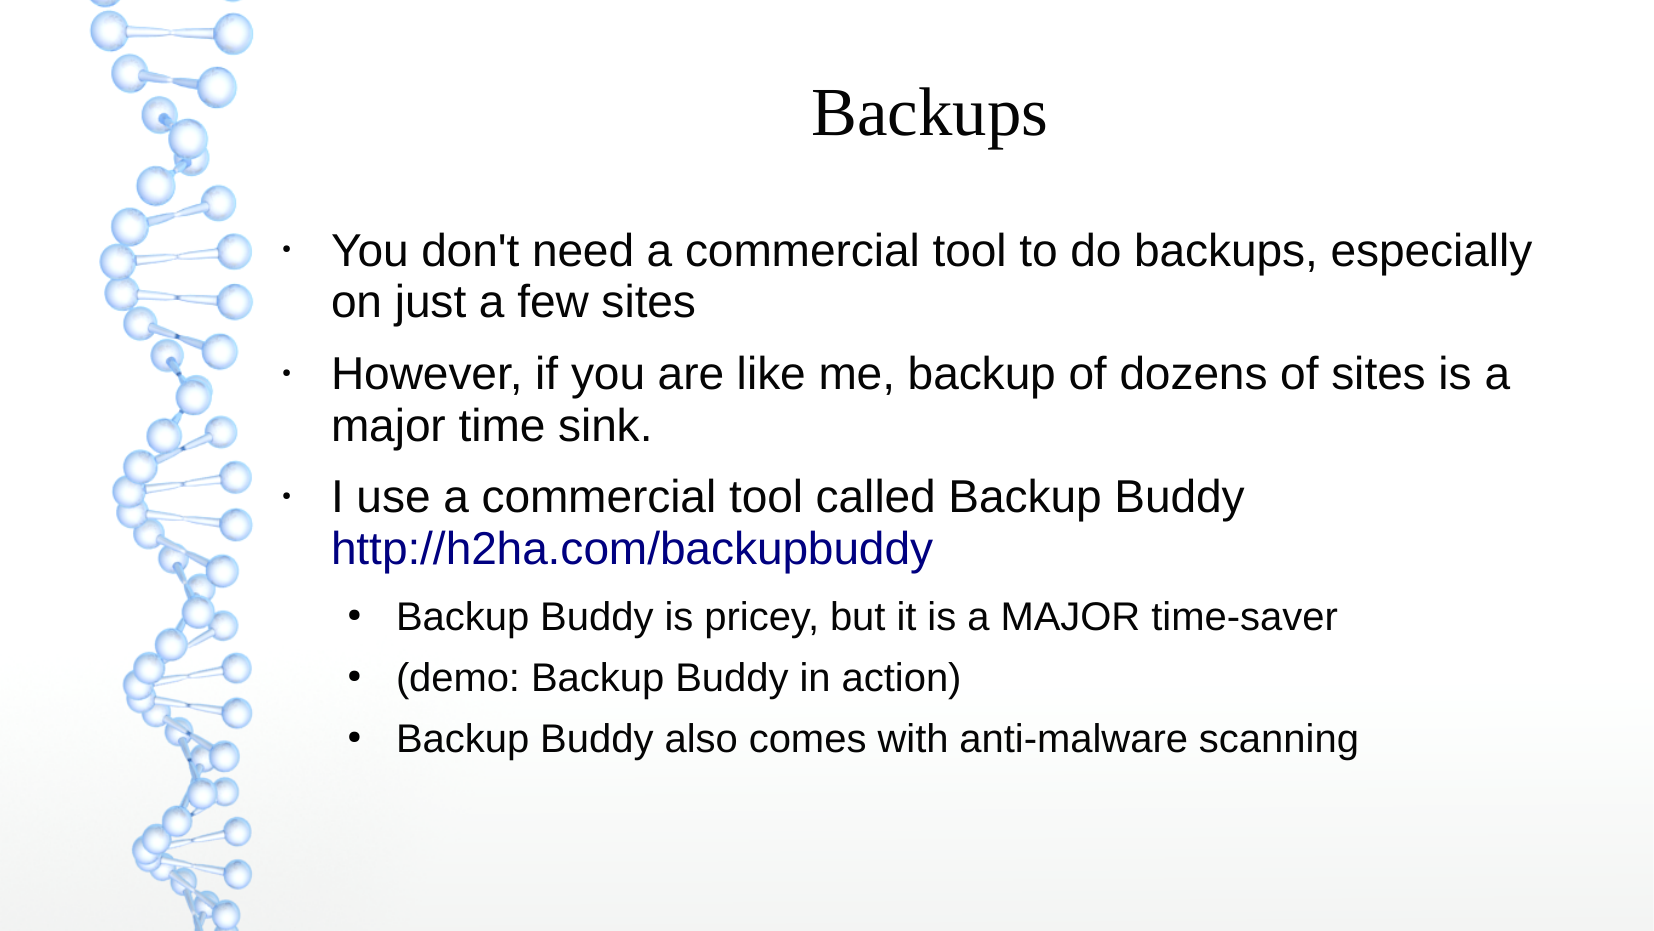

# Backups
You don't need a commercial tool to do backups, especially on just a few sites
However, if you are like me, backup of dozens of sites is a major time sink.
I use a commercial tool called Backup Buddy http://h2ha.com/backupbuddy
Backup Buddy is pricey, but it is a MAJOR time-saver
(demo: Backup Buddy in action)
Backup Buddy also comes with anti-malware scanning